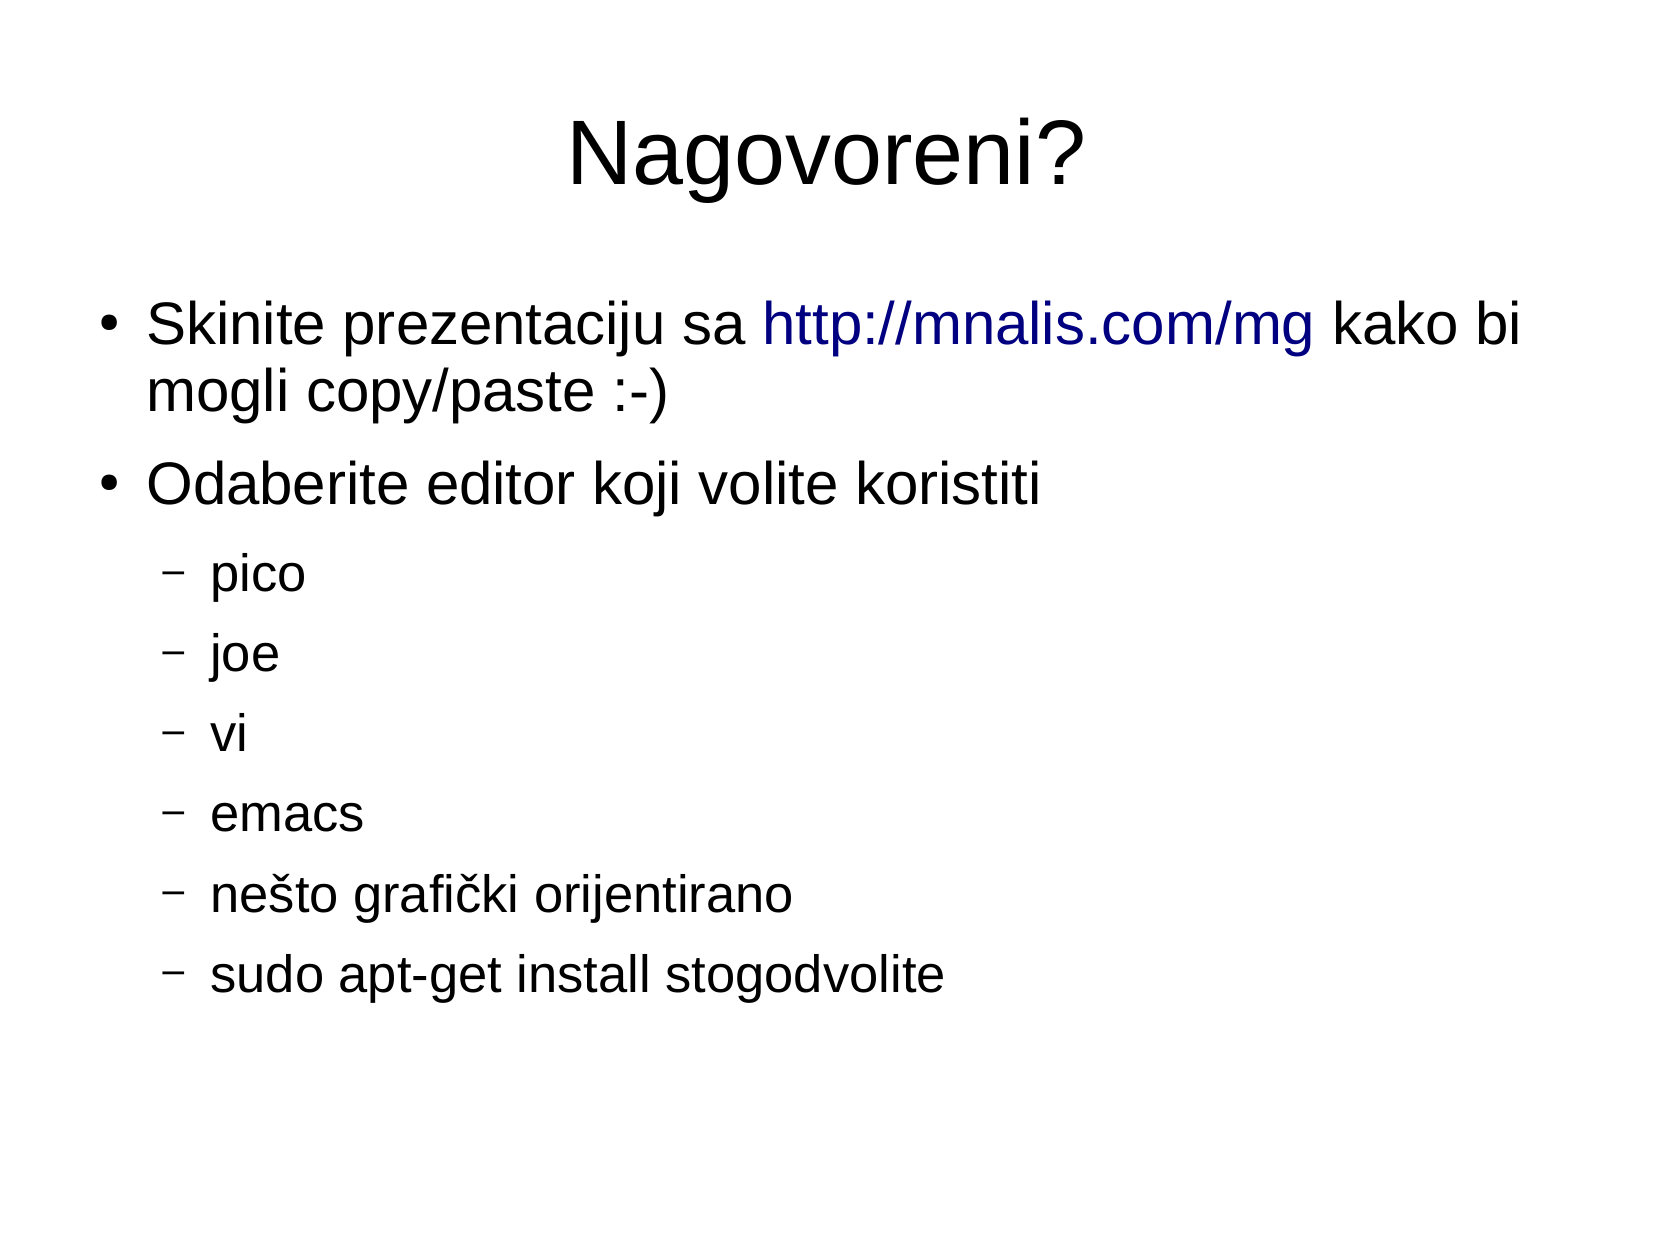

# Nagovoreni?
Skinite prezentaciju sa http://mnalis.com/mg kako bi mogli copy/paste :-)
Odaberite editor koji volite koristiti
pico
joe
vi
emacs
nešto grafički orijentirano
sudo apt-get install stogodvolite